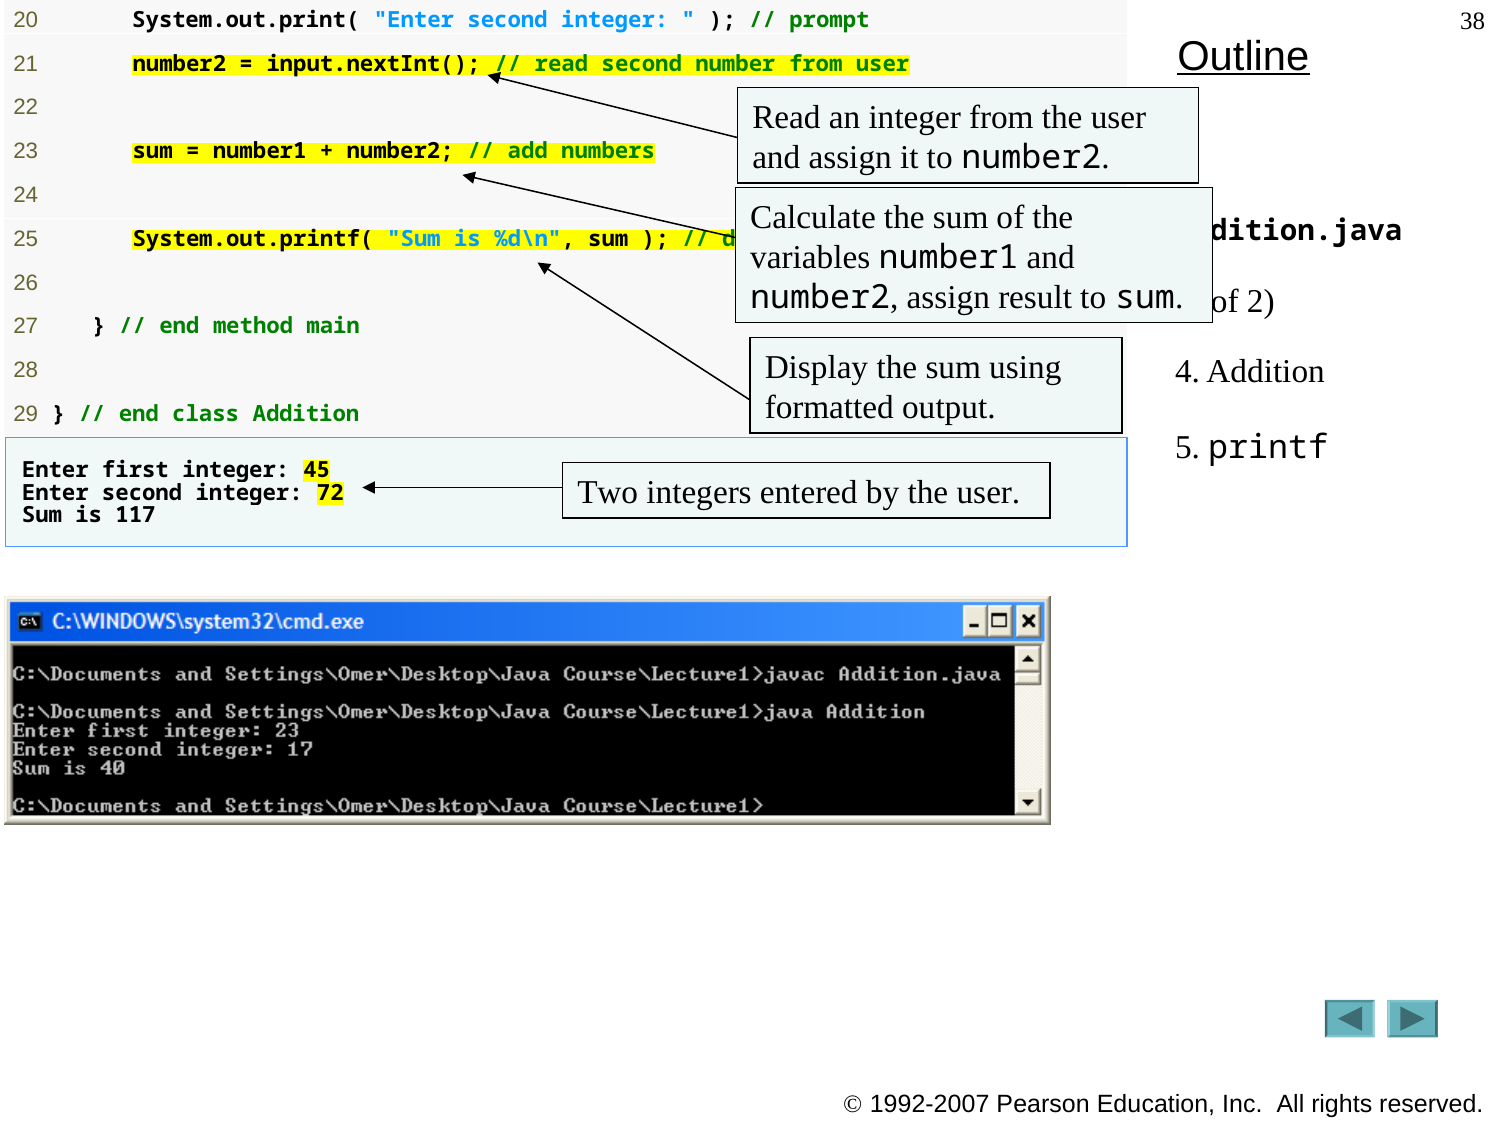

38
# Outline
Read an integer from the user and assign it to number2.
Calculate the sum of the variables number1 and number2, assign result to sum.
Addition.java
(2 of 2)
4. Addition
5. printf
Display the sum using formatted output.
Two integers entered by the user.